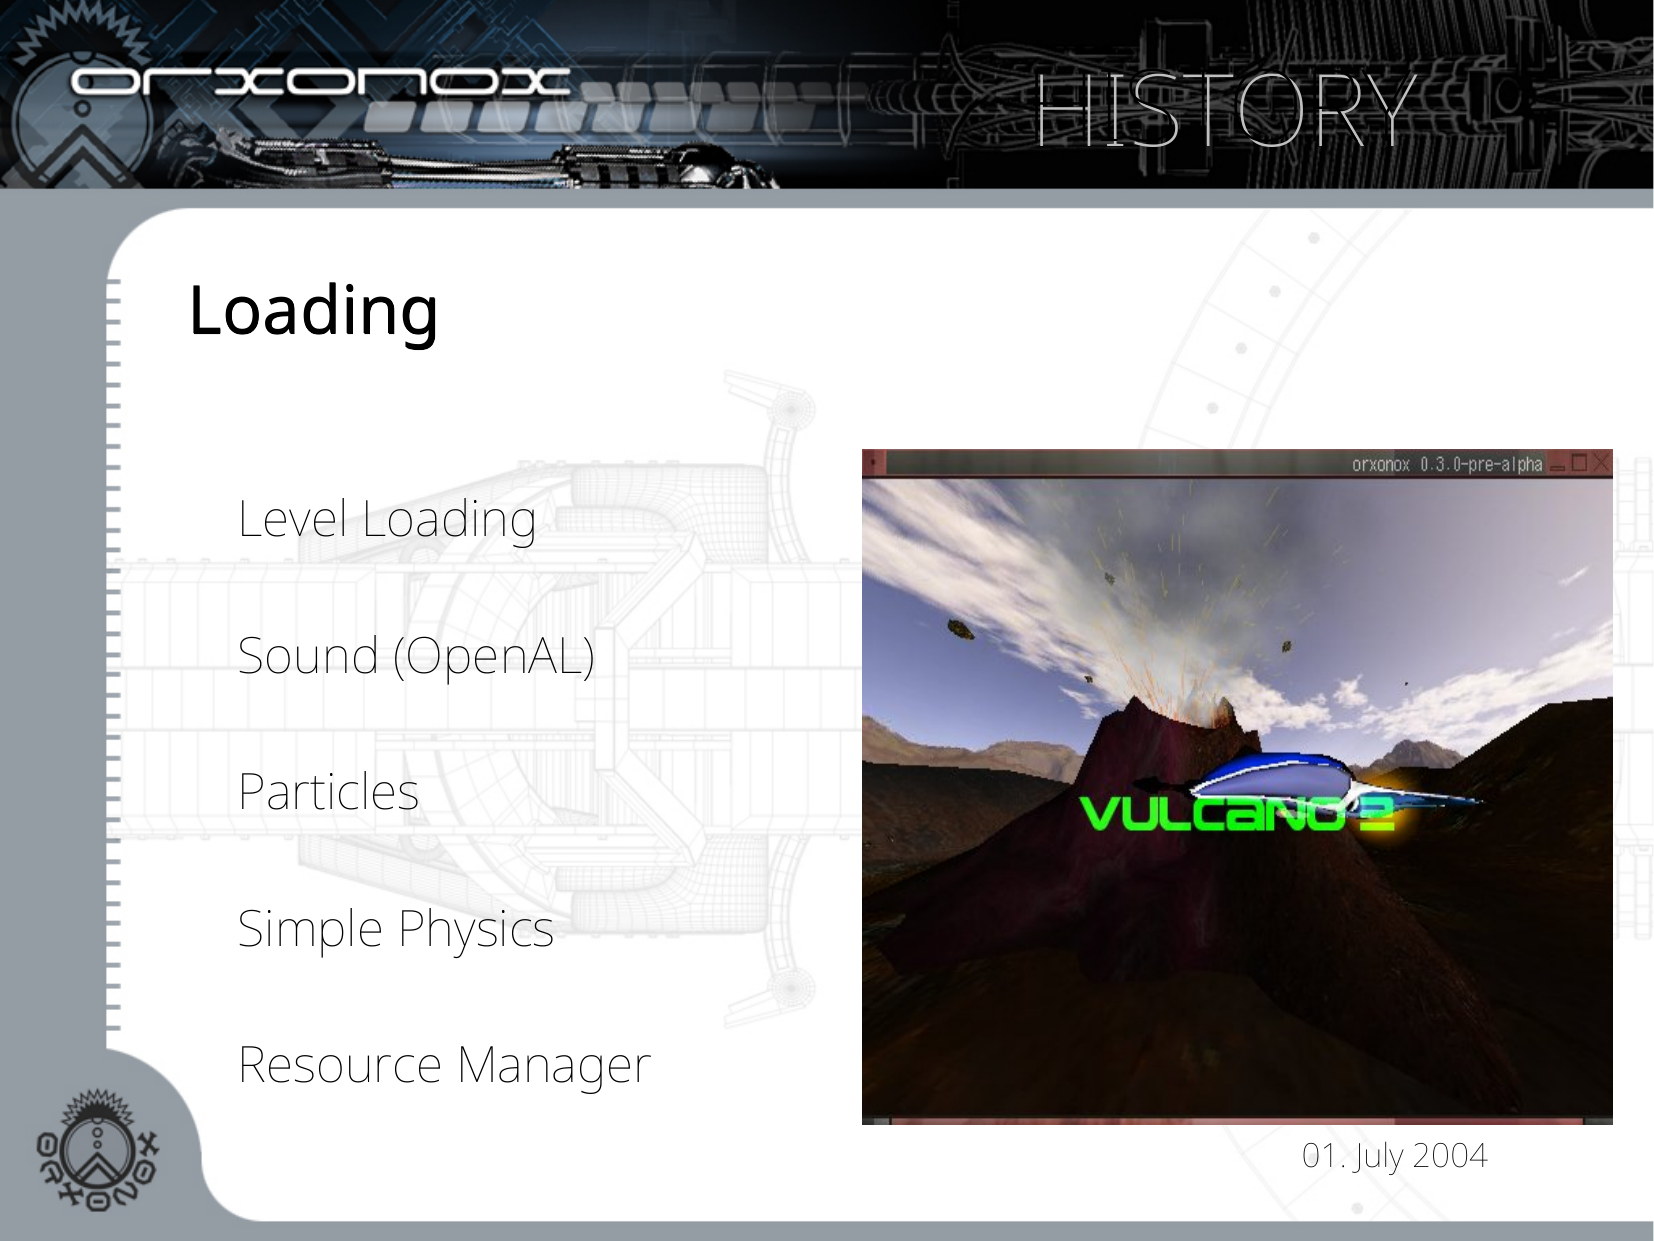

HISTORY
Loading
Level Loading
Sound (OpenAL)
Particles
Simple Physics
Resource Manager
01. July 2004